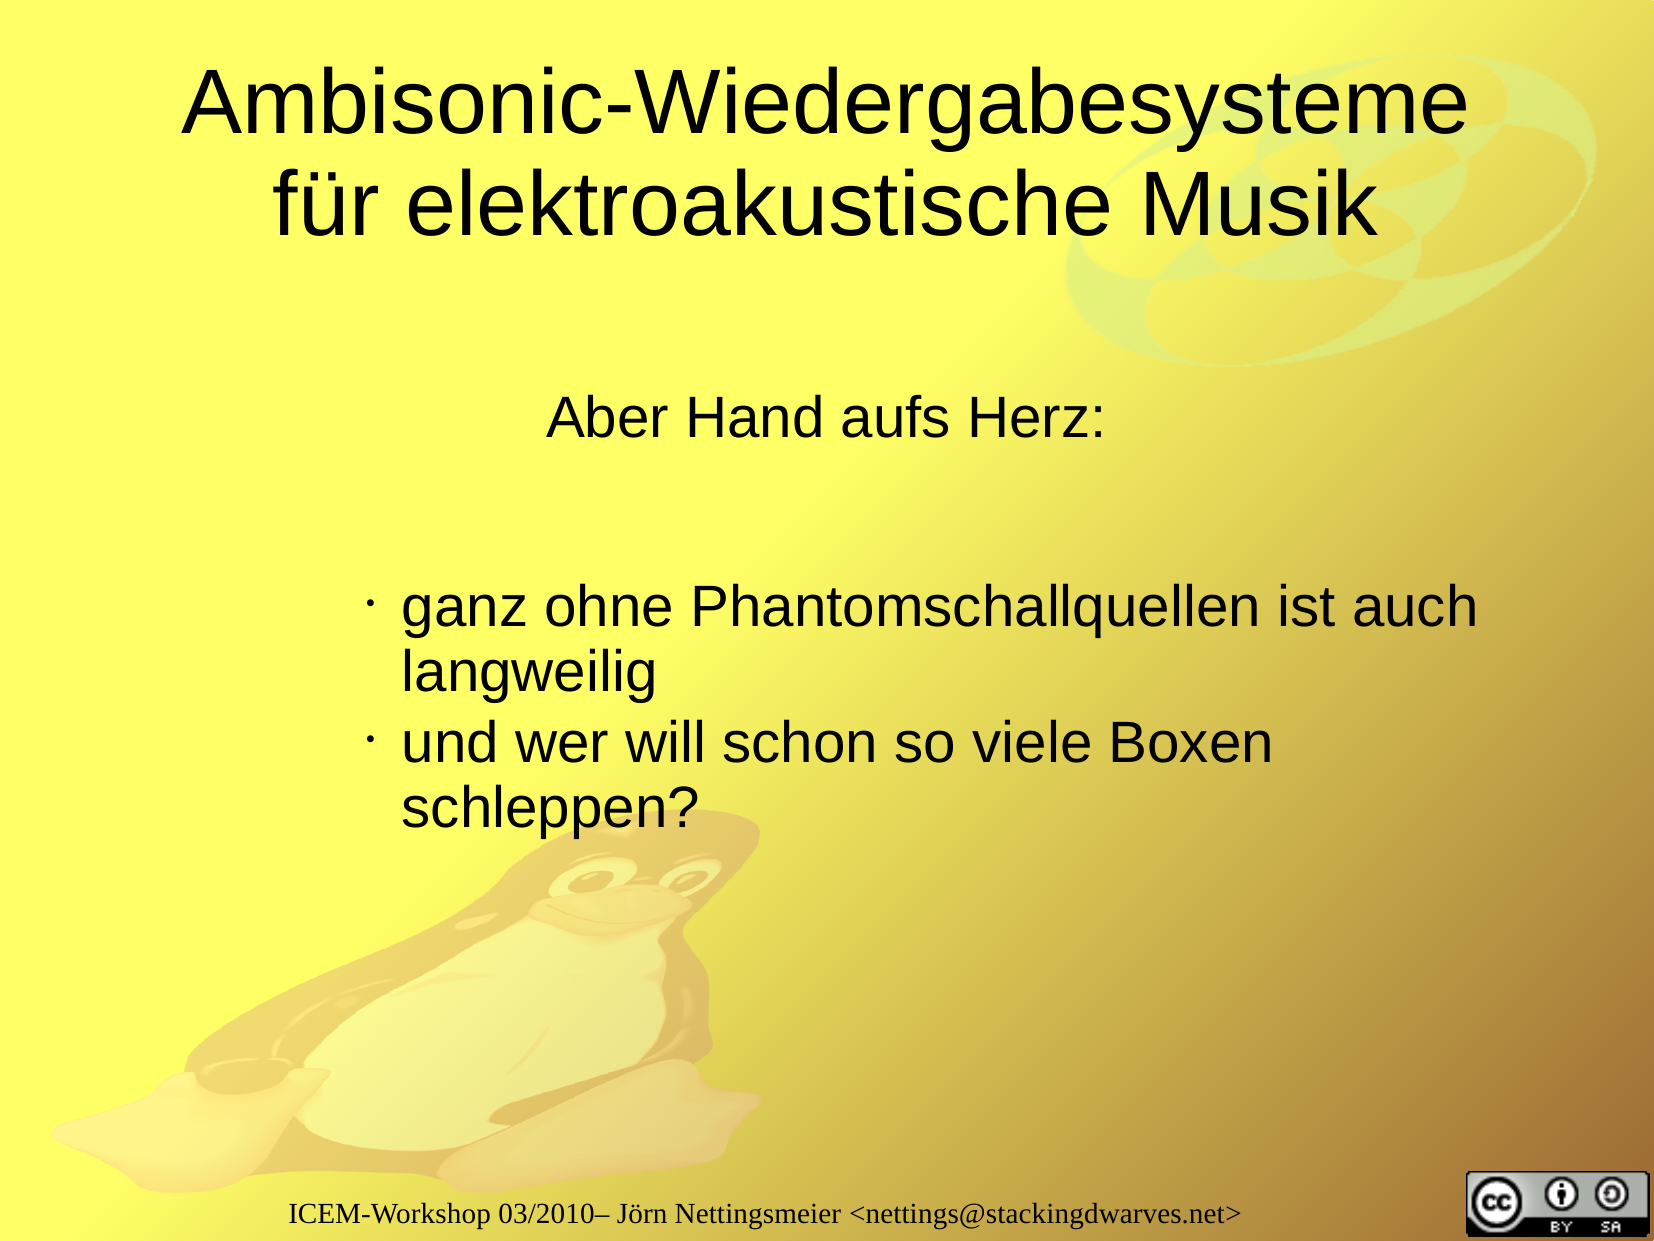

# Ambisonic-Wiedergabesysteme für elektroakustische Musik
Aber Hand aufs Herz:
ganz ohne Phantomschallquellen ist auch langweilig
und wer will schon so viele Boxen schleppen?